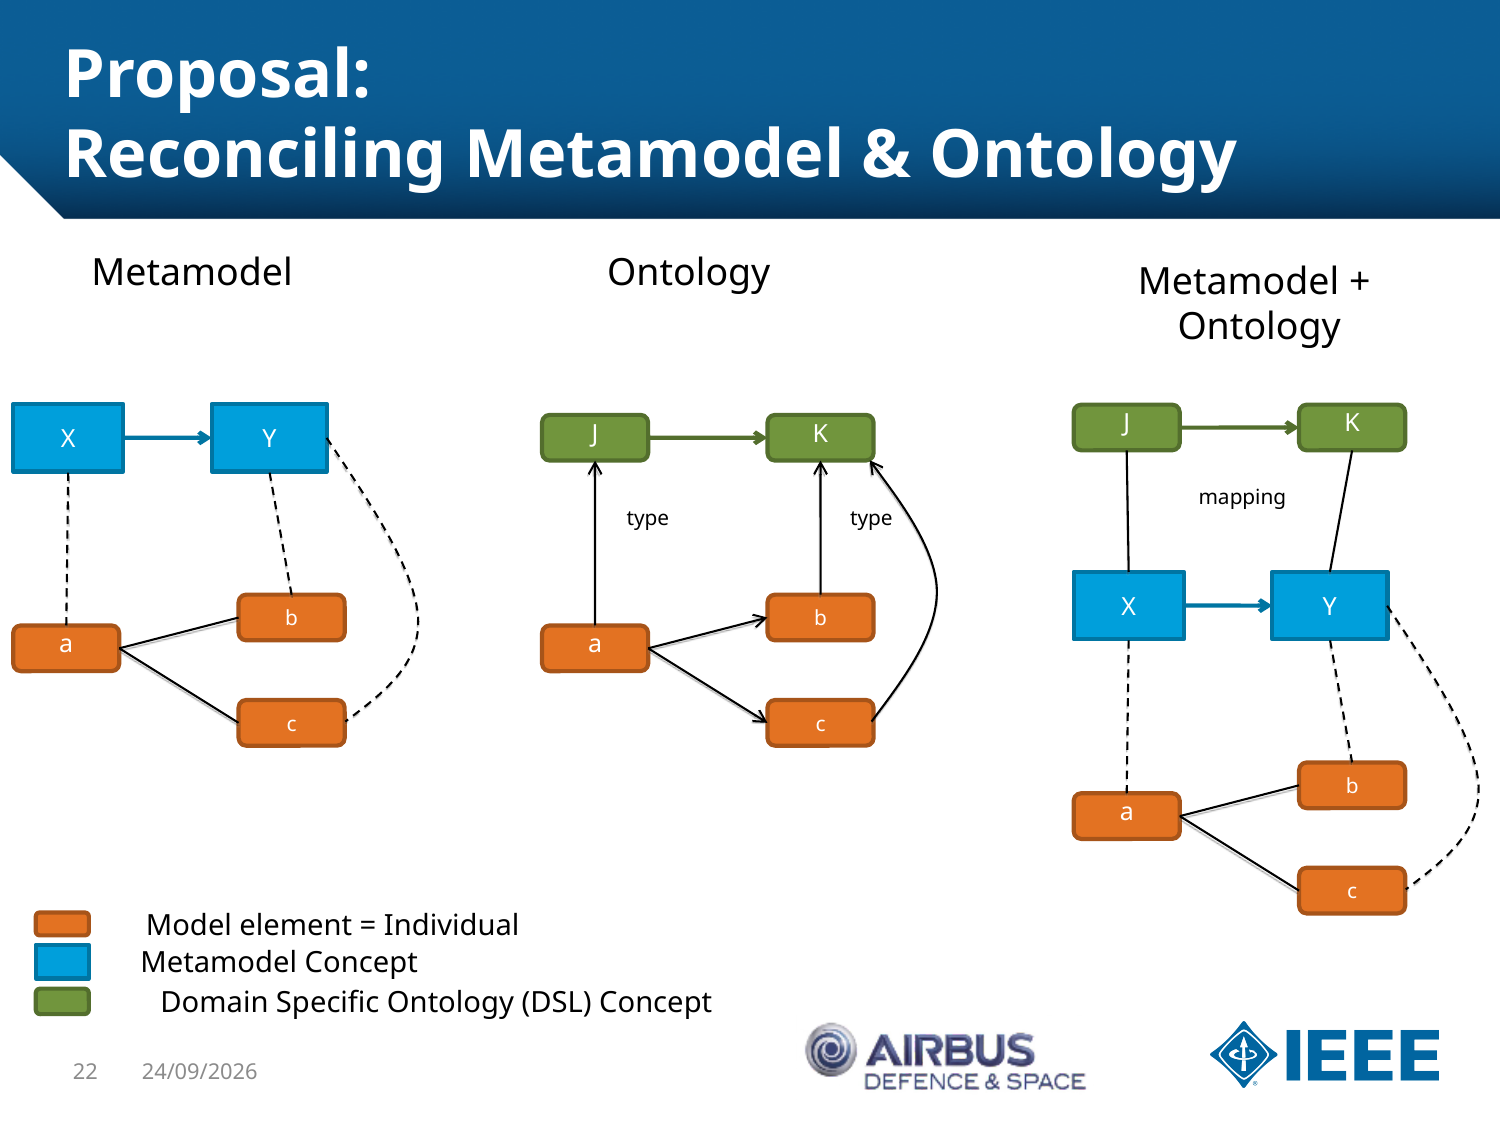

# Proposal: Reconciling Metamodel & Ontology
Metamodel
X
Y
b
a
c
Ontology
J
K
type
type
b
a
c
Metamodel +
Ontology
J
K
mapping
X
Y
b
a
c
Model element = Individual
Metamodel Concept
Domain Specific Ontology (DSL) Concept